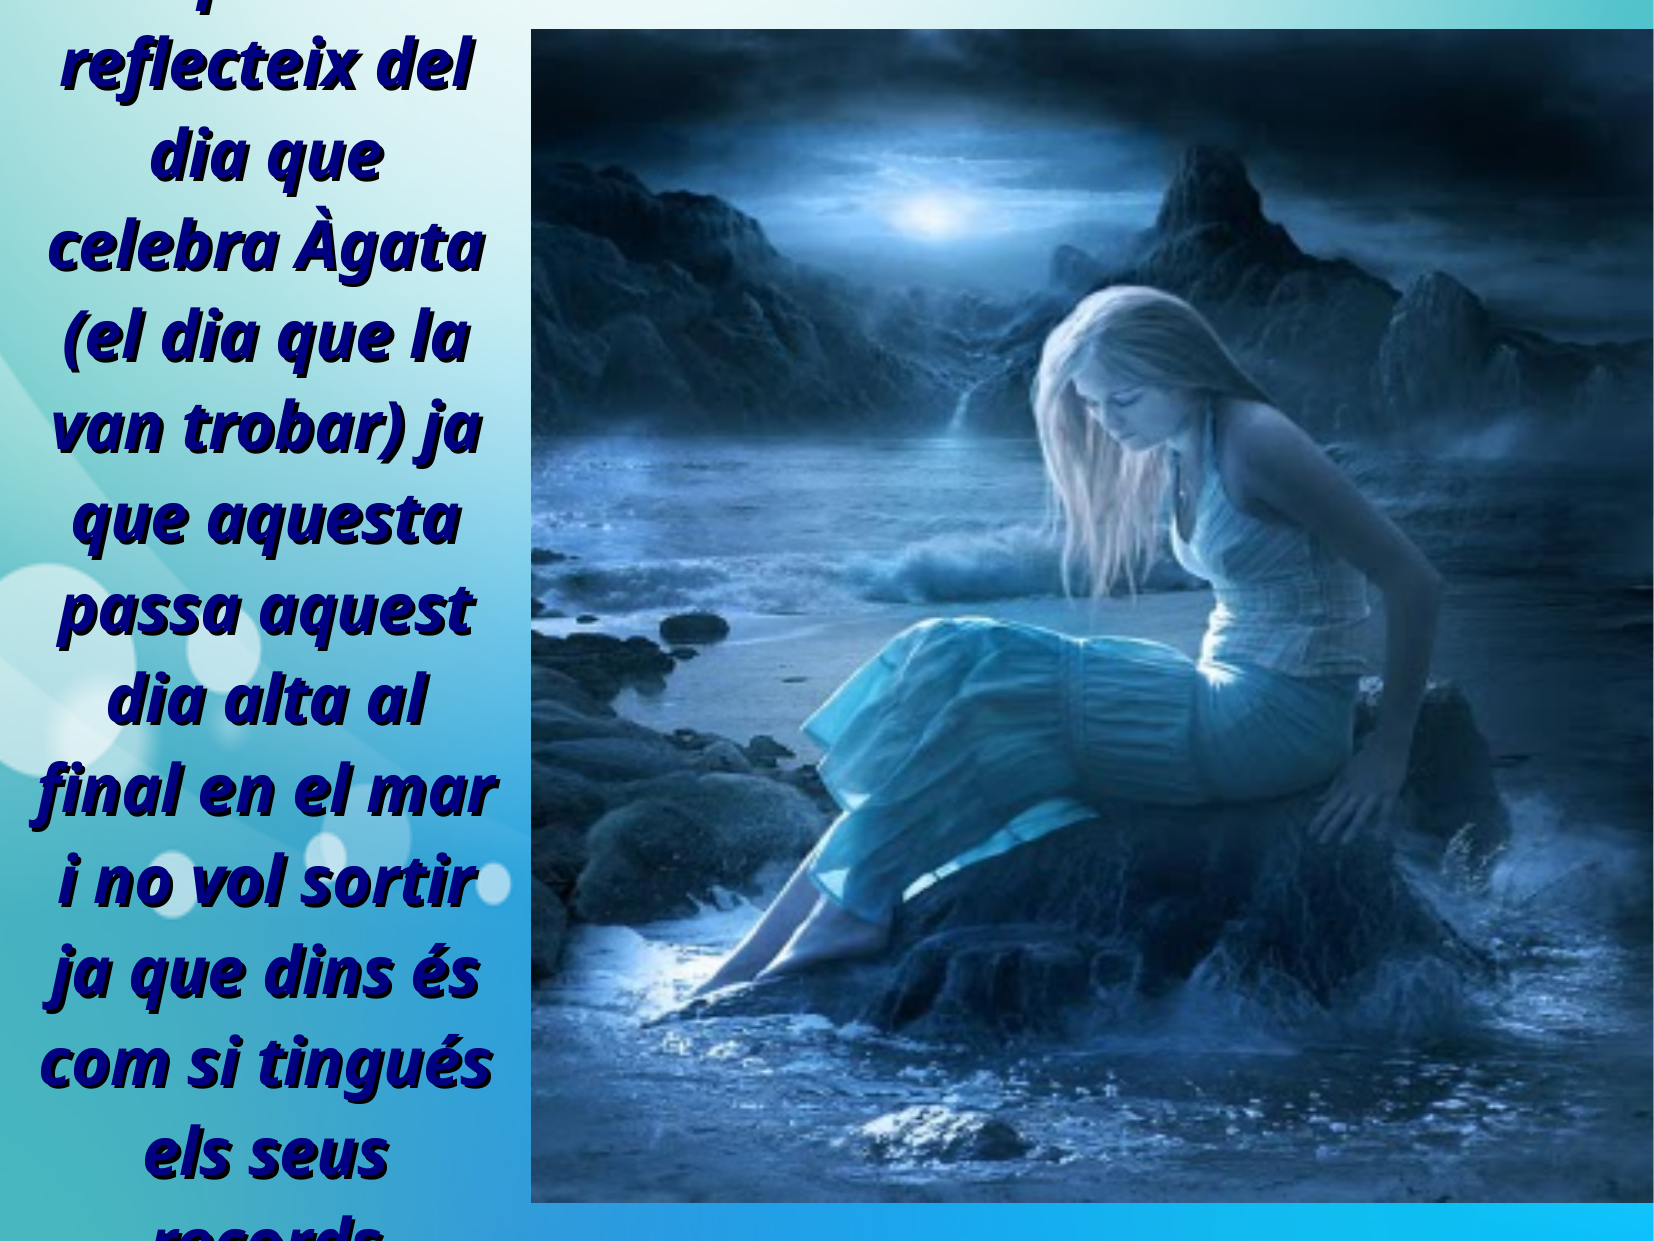

# Aquesta reflecteix del dia que celebra Àgata (el dia que la van trobar) ja que aquesta passa aquest dia alta al final en el mar i no vol sortir ja que dins és com si tingués els seus records